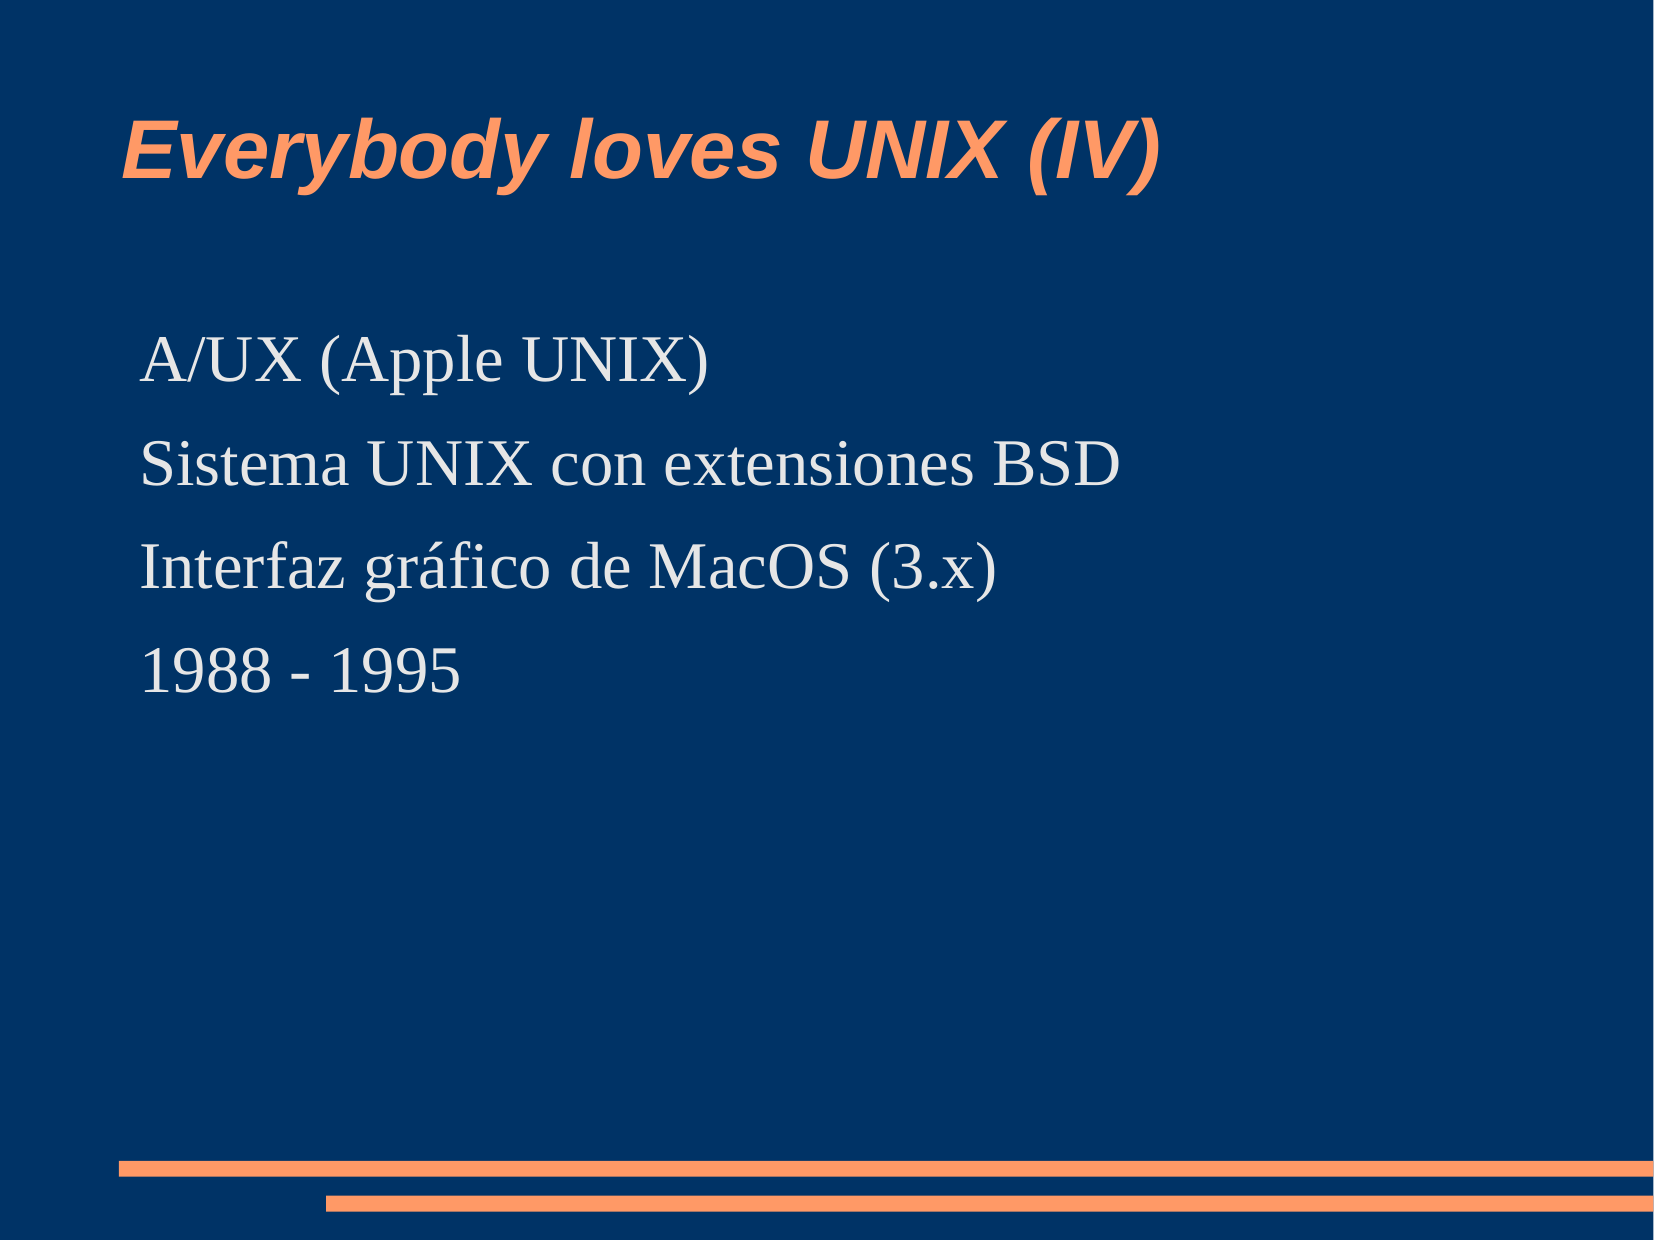

# Everybody loves UNIX (IV)
A/UX (Apple UNIX)
Sistema UNIX con extensiones BSD
Interfaz gráfico de MacOS (3.x)
1988 - 1995